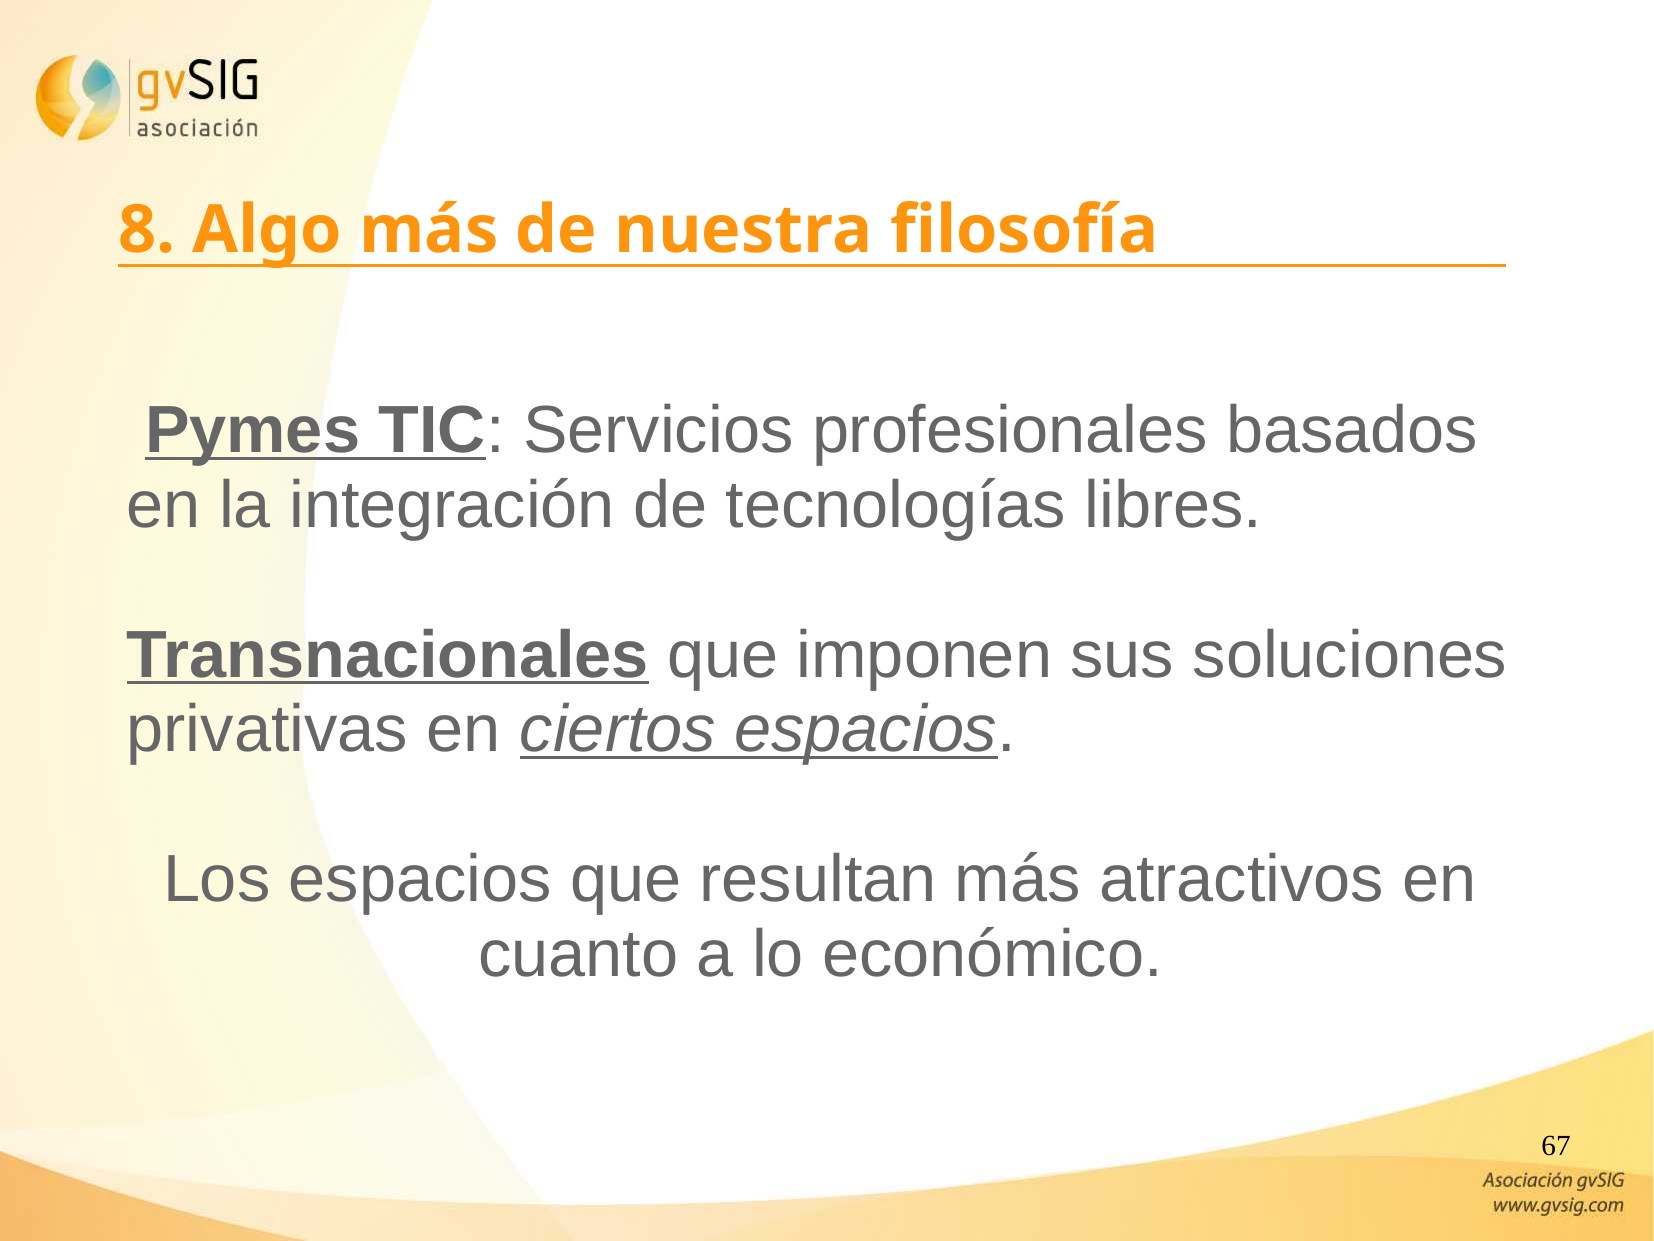

# 8. Algo más de nuestra filosofía
 Pymes TIC: Servicios profesionales basados en la integración de tecnologías libres.
Transnacionales que imponen sus soluciones privativas en ciertos espacios.
Los espacios que resultan más atractivos en cuanto a lo económico.
67